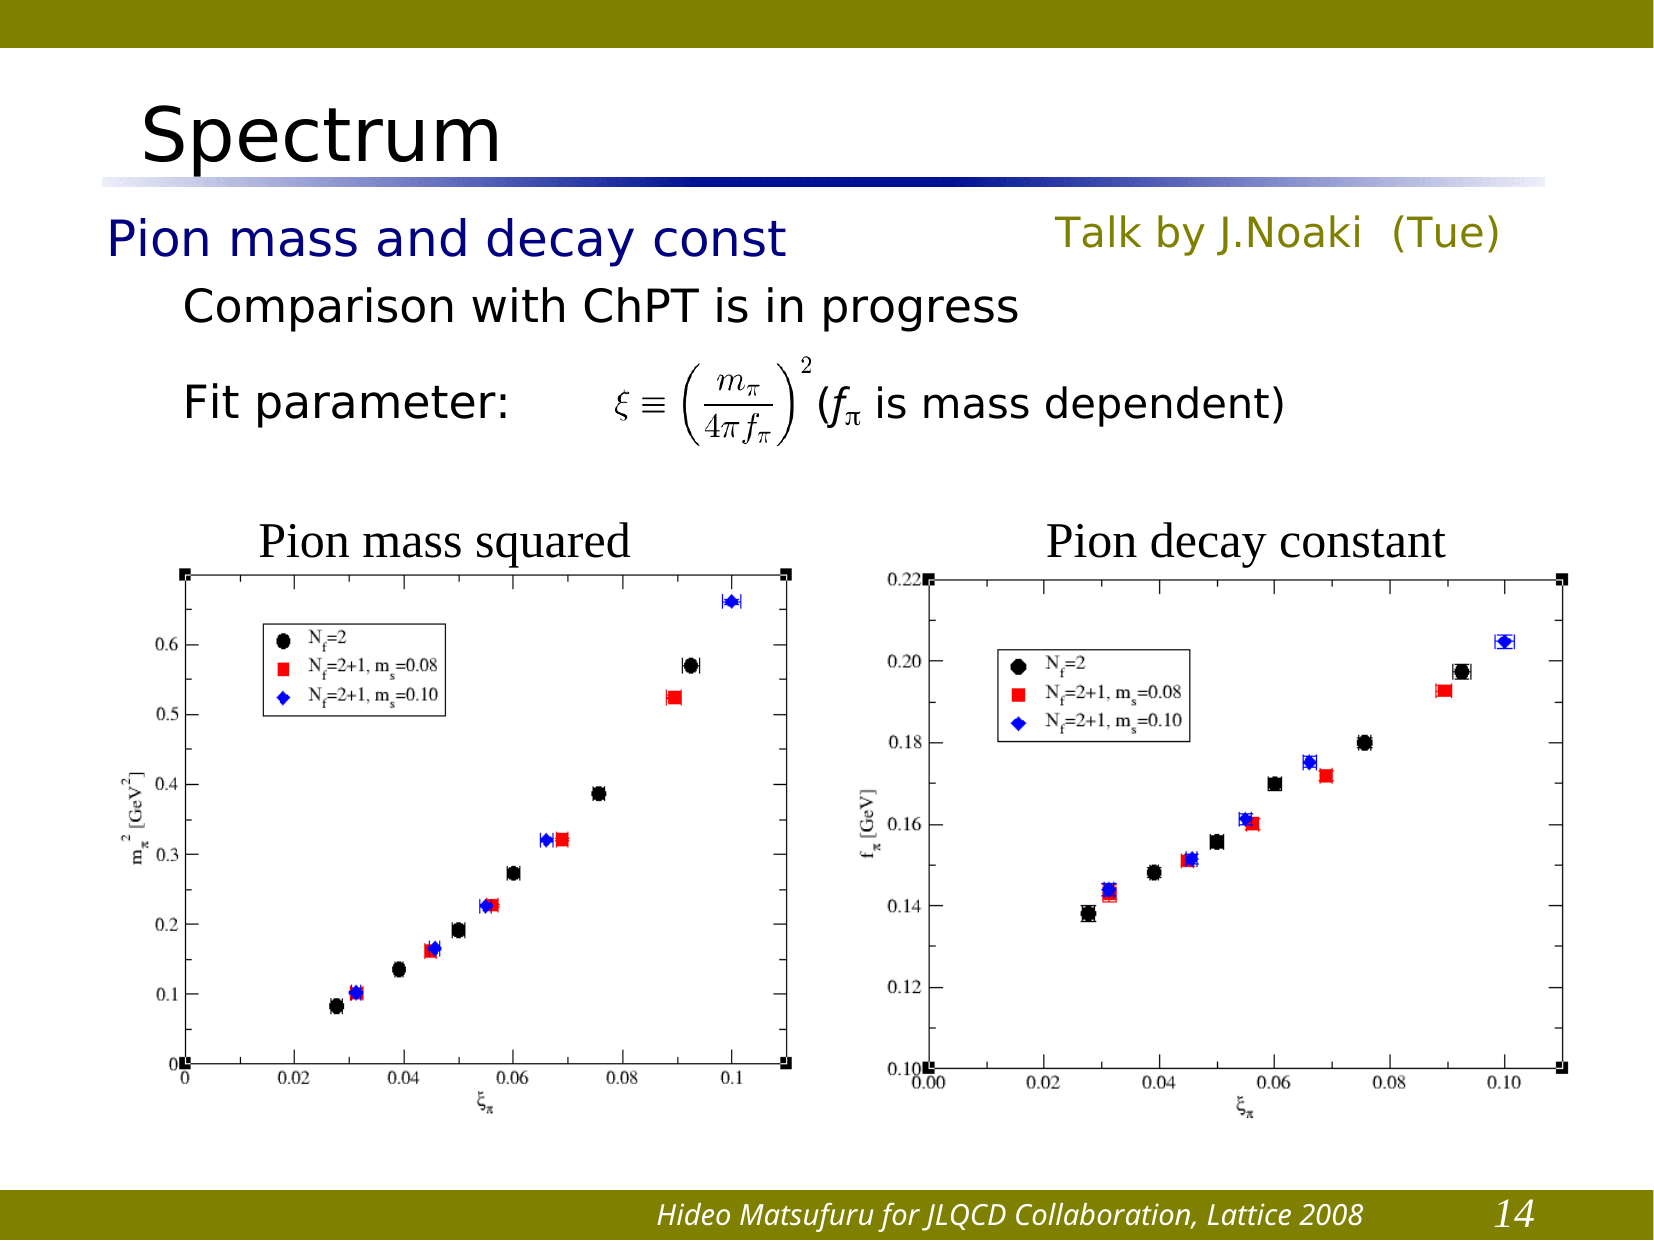

# Spectrum
Talk by J.Noaki (Tue)
Pion mass and decay const
Comparison with ChPT is in progress
Fit parameter: (fp is mass dependent)
Pion mass squared
Pion decay constant